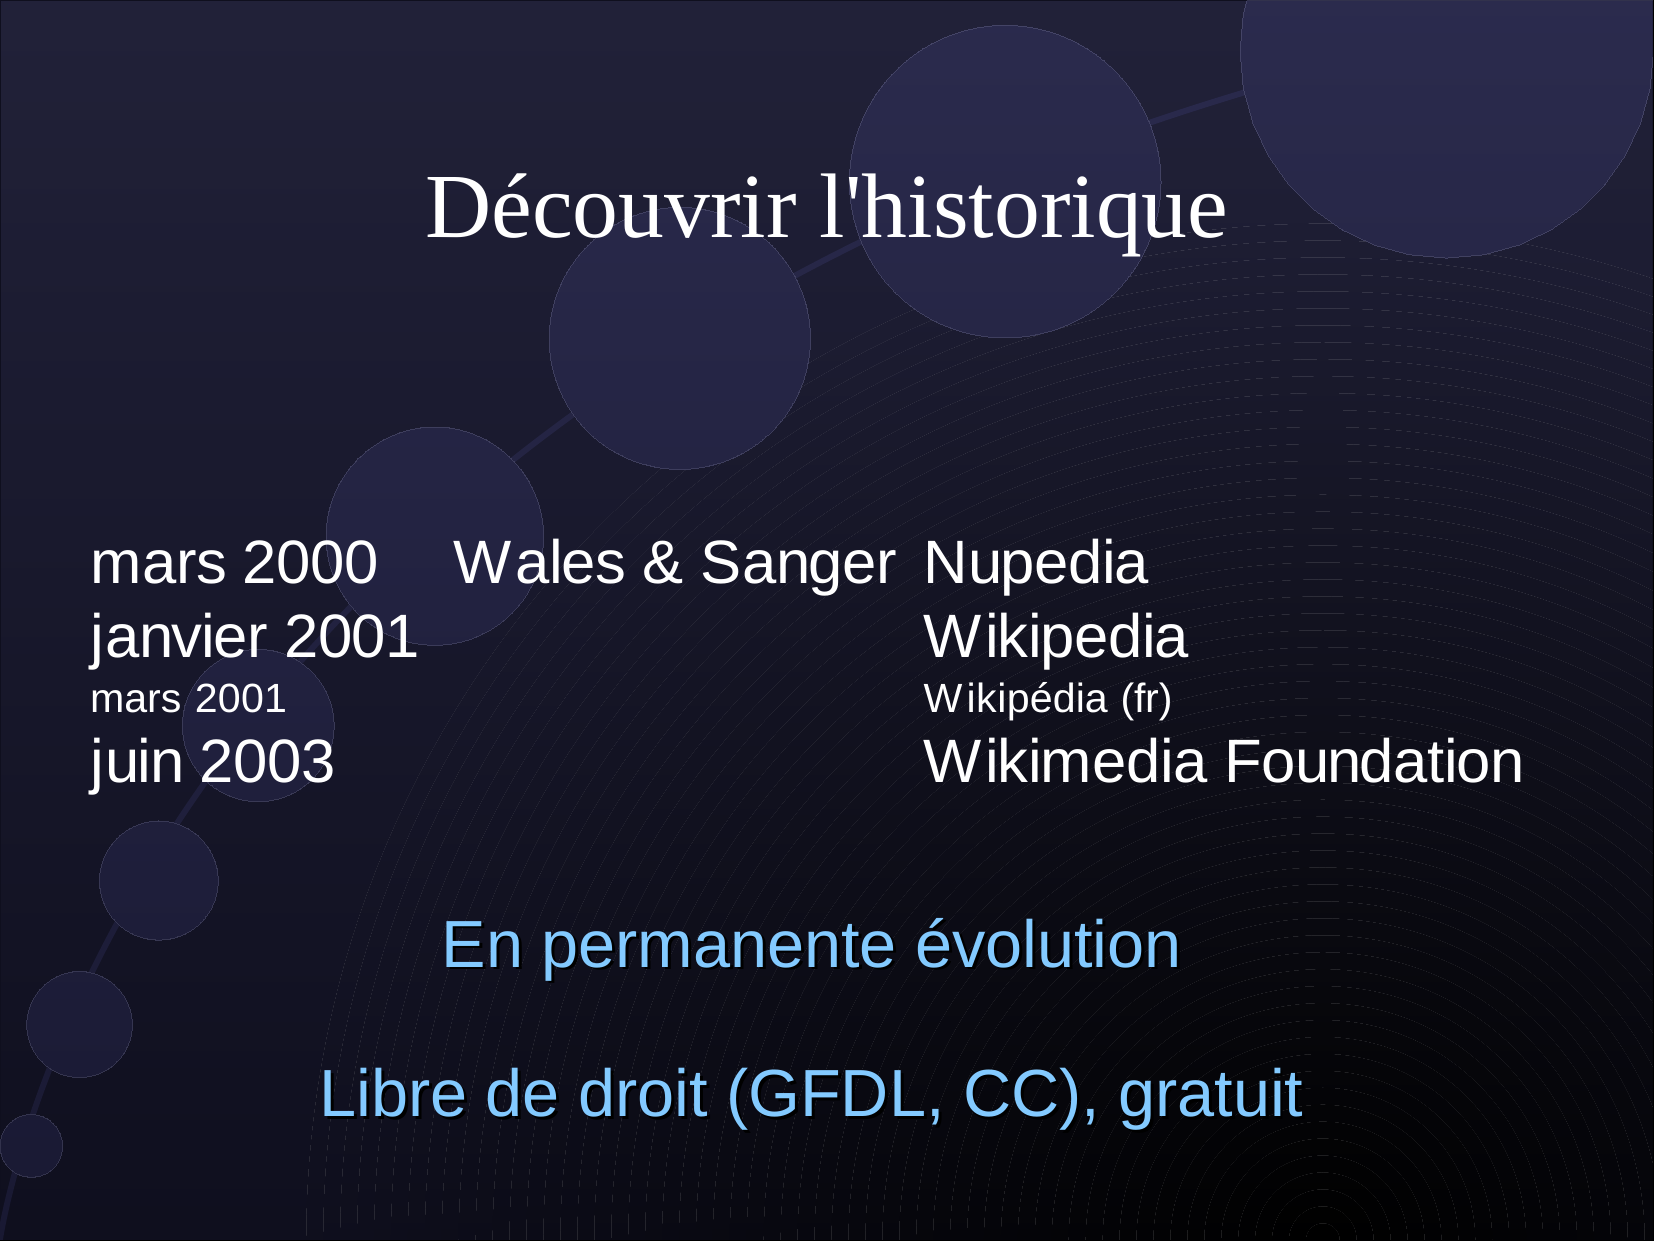

# Découvrir l'historique
En permanente évolution
Libre de droit (GFDL, CC), gratuit